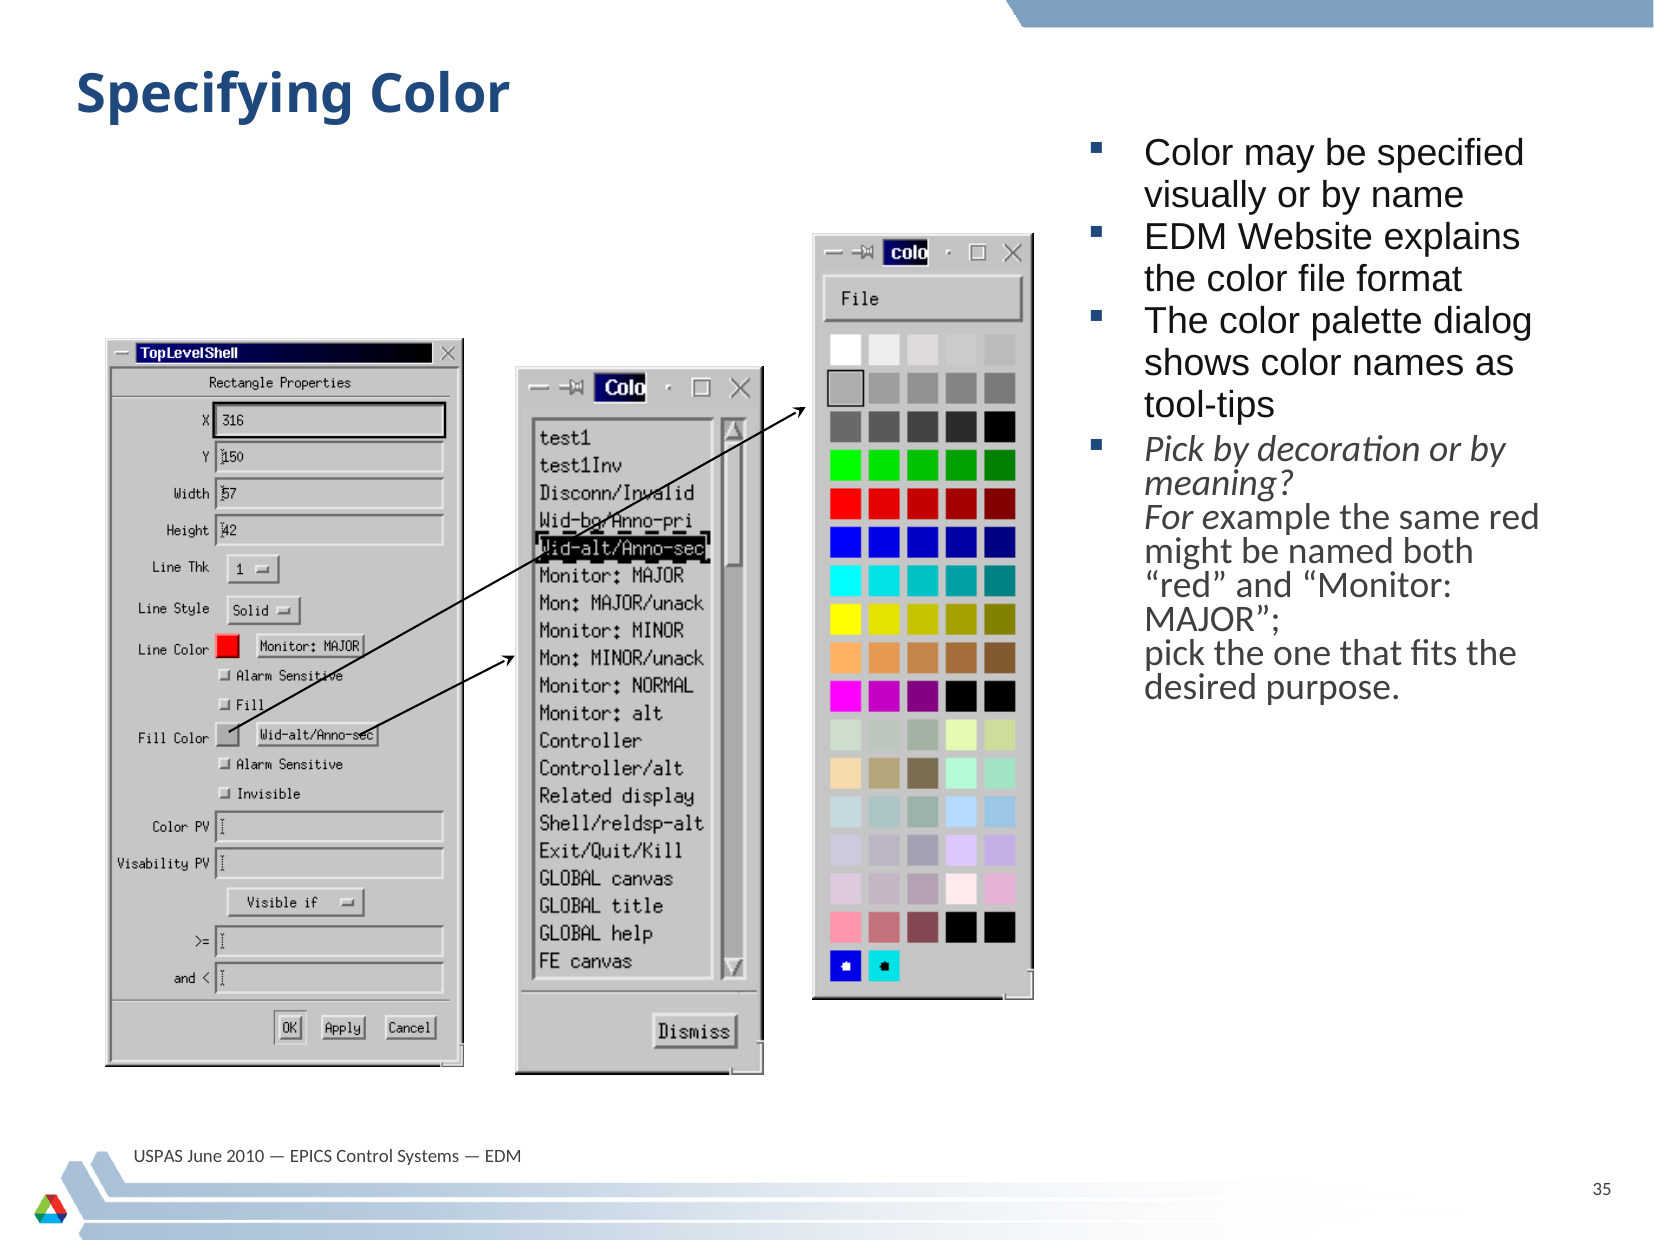

# Specifying Color
Color may be specified visually or by name
EDM Website explains the color file format
The color palette dialog shows color names as tool-tips
Pick by decoration or by meaning?
For example the same red might be named both “red” and “Monitor: MAJOR”;
pick the one that fits the desired purpose.
USPAS June 2010 — EPICS Control Systems — EDM
35